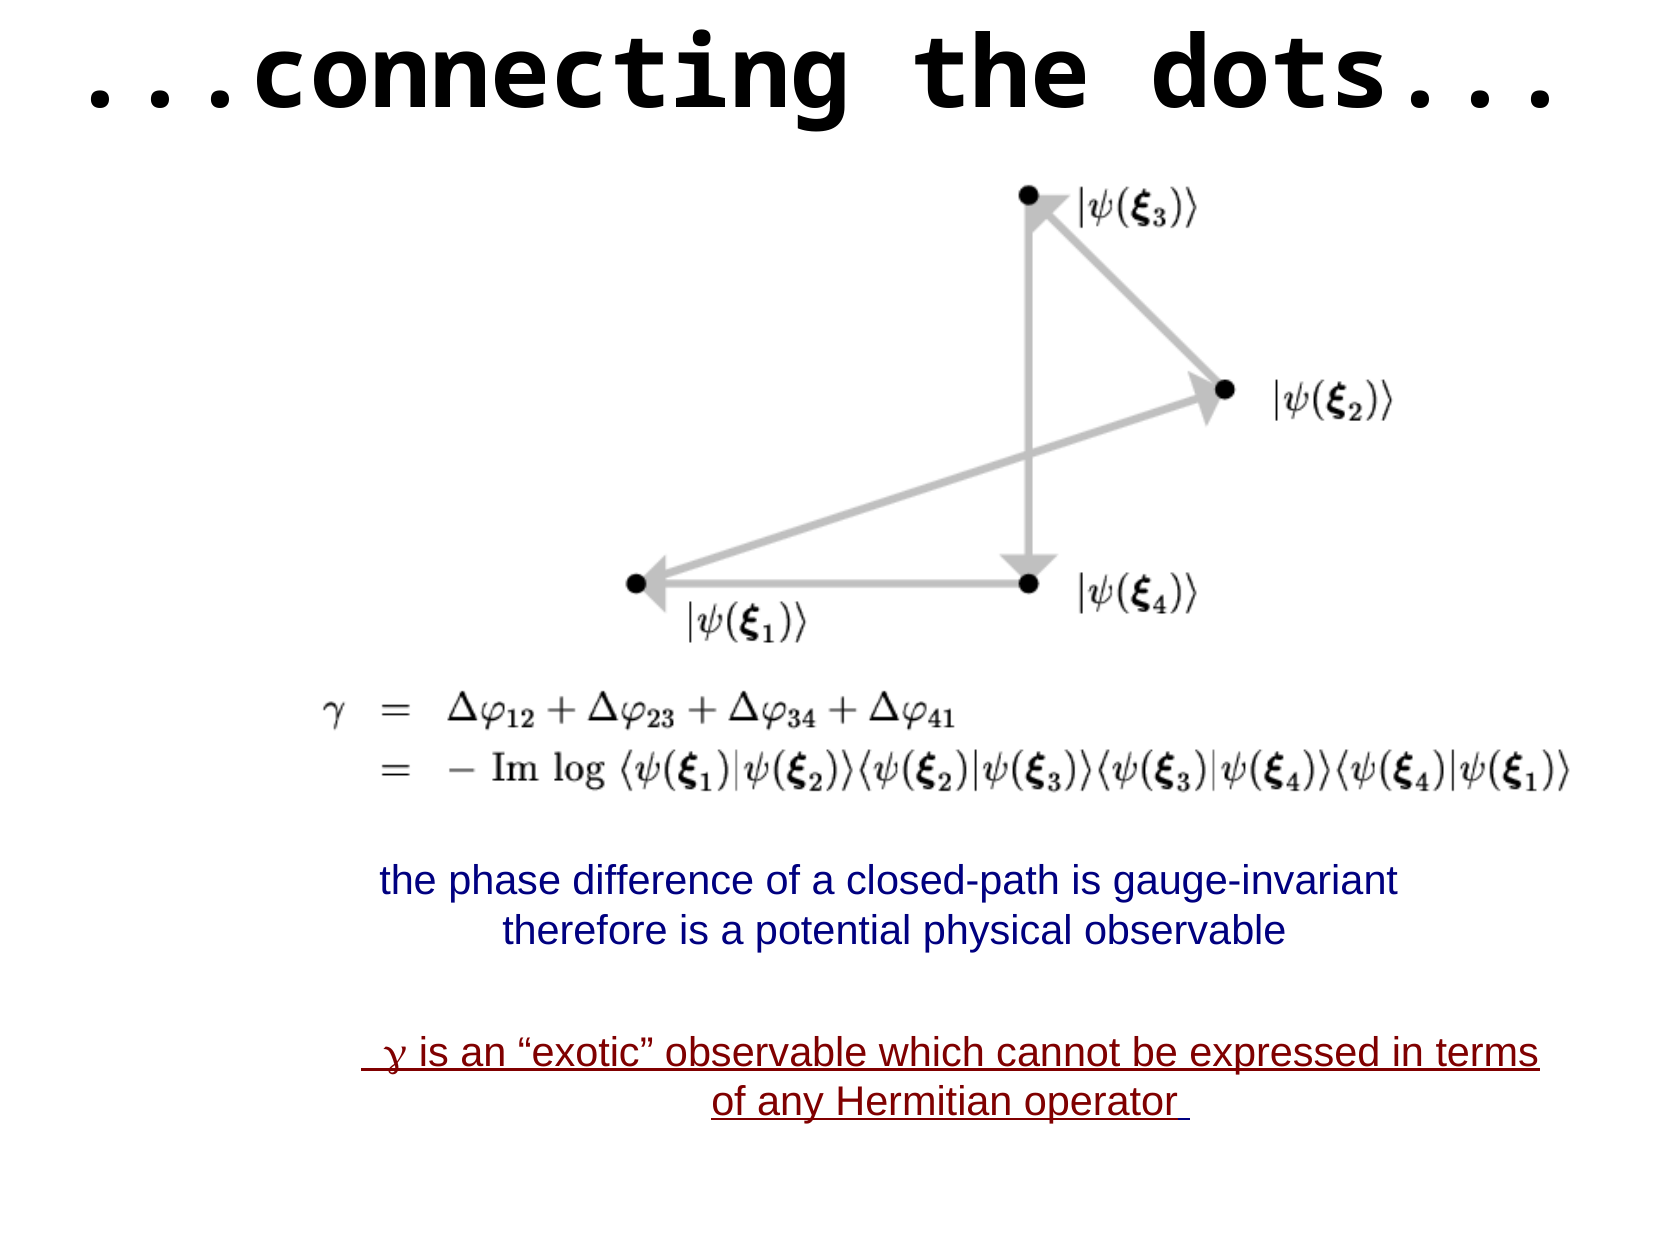

# ...connecting the dots...
the phase difference of a closed-path is gauge-invariant
therefore is a potential physical observable
 g is an “exotic” observable which cannot be expressed in terms
of any Hermitian operator